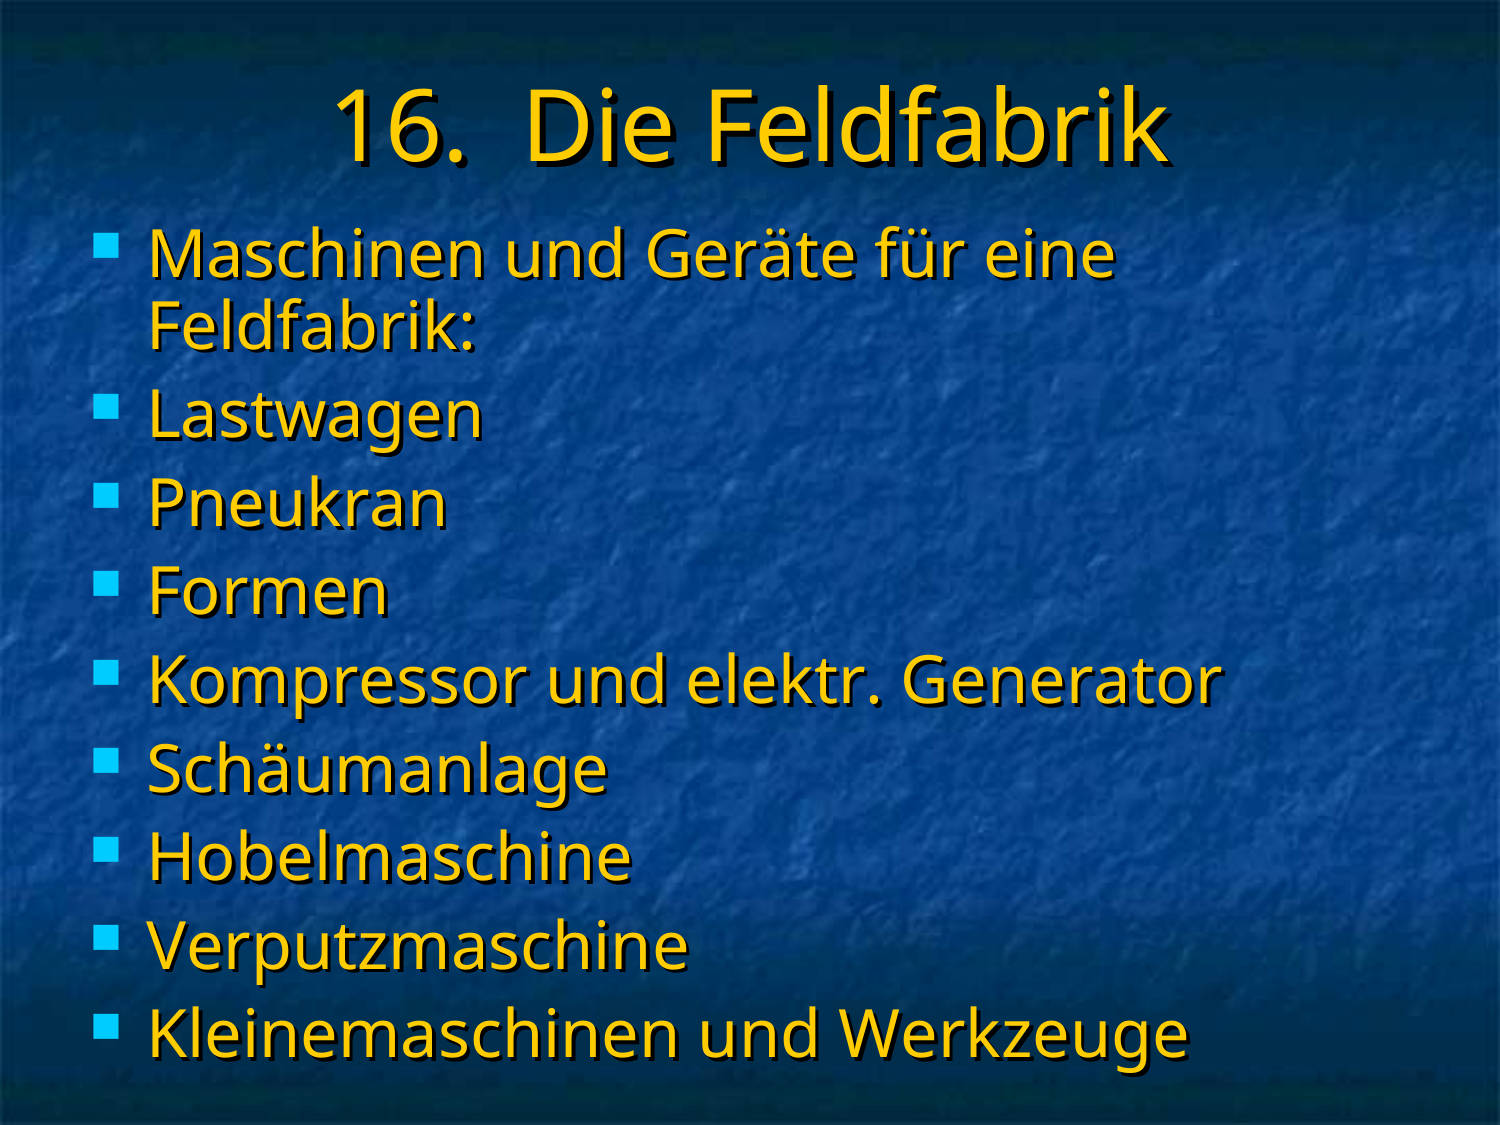

# 16. Die Feldfabrik
Maschinen und Geräte für eine Feldfabrik:
Lastwagen
Pneukran
Formen
Kompressor und elektr. Generator
Schäumanlage
Hobelmaschine
Verputzmaschine
Kleinemaschinen und Werkzeuge